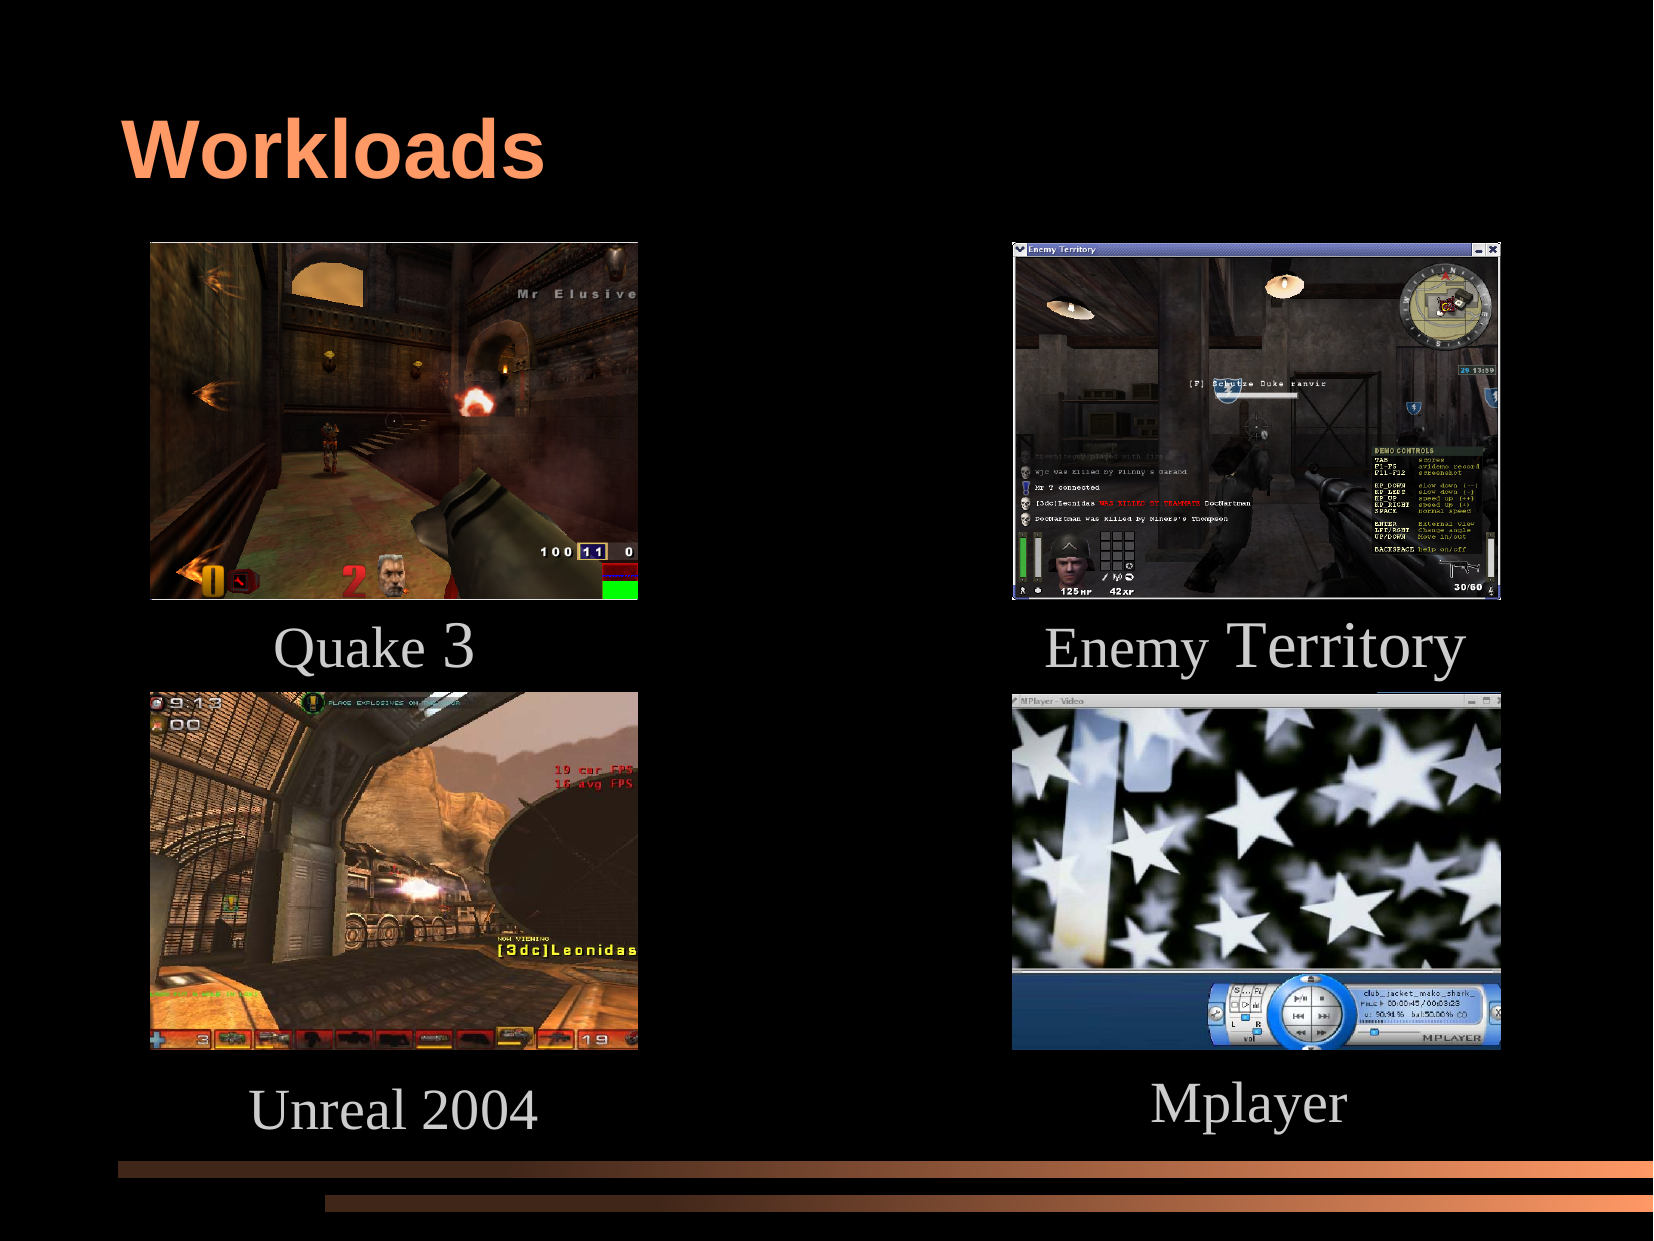

# Workloads
Quake 3
Enemy Territory
Mplayer
Unreal 2004